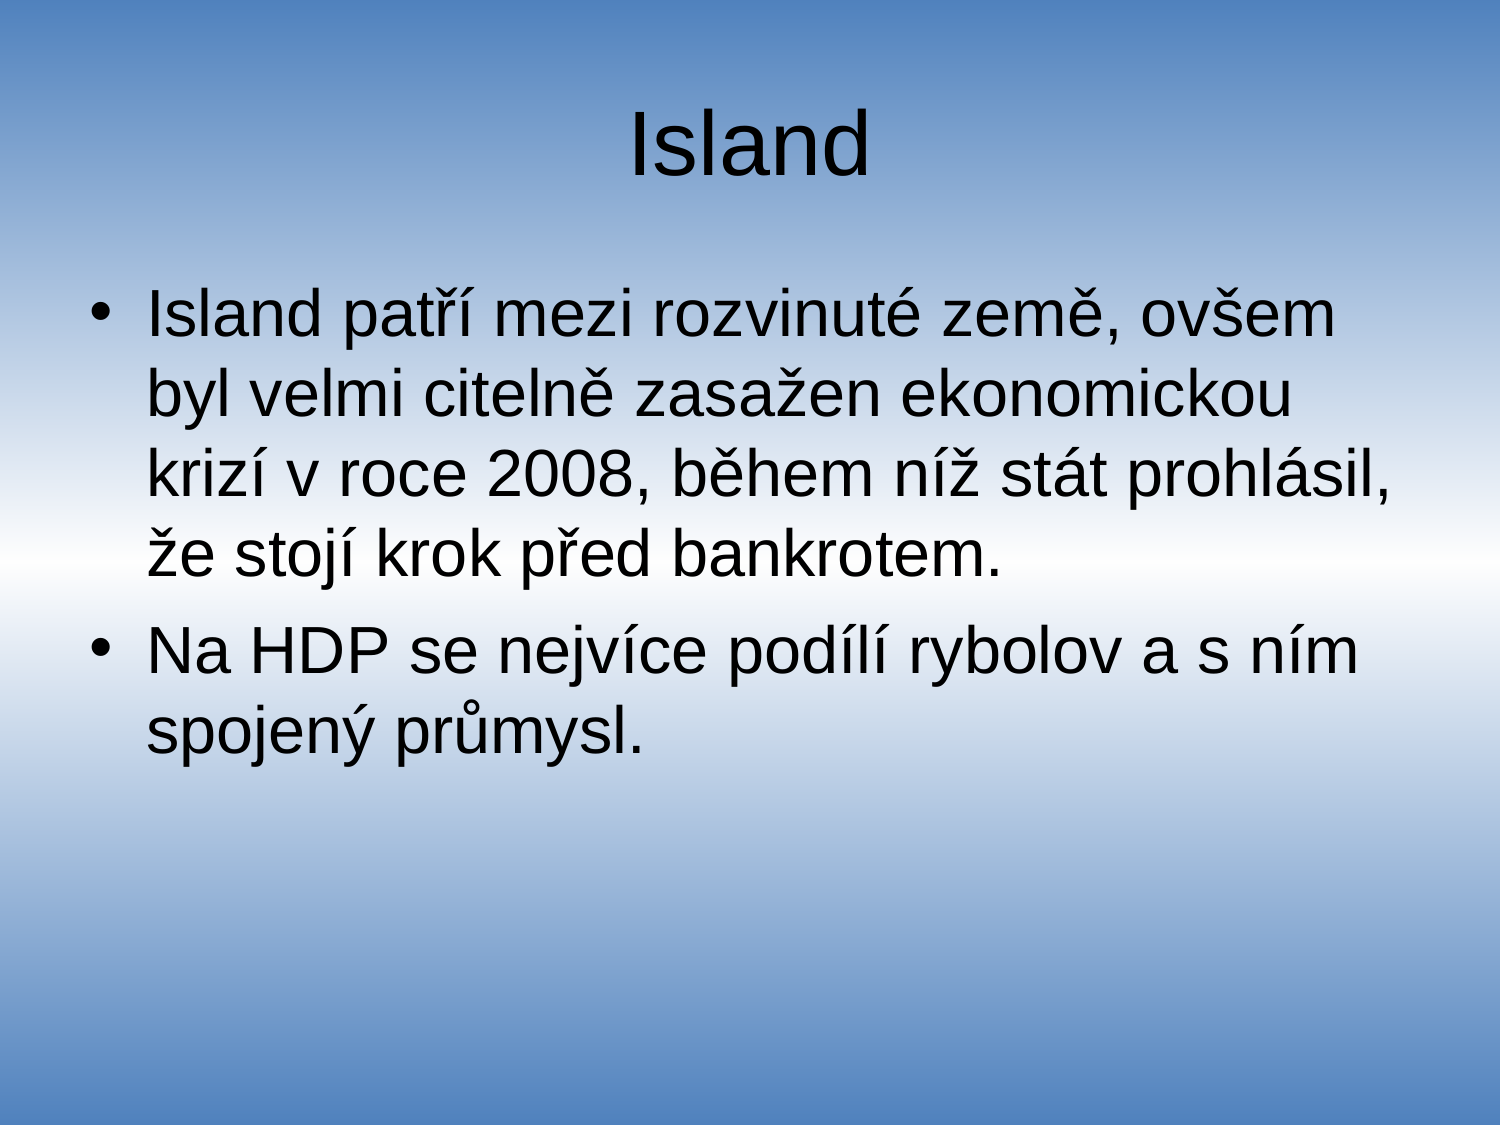

# Island
Island patří mezi rozvinuté země, ovšem byl velmi citelně zasažen ekonomickou krizí v roce 2008, během níž stát prohlásil, že stojí krok před bankrotem.
Na HDP se nejvíce podílí rybolov a s ním spojený průmysl.